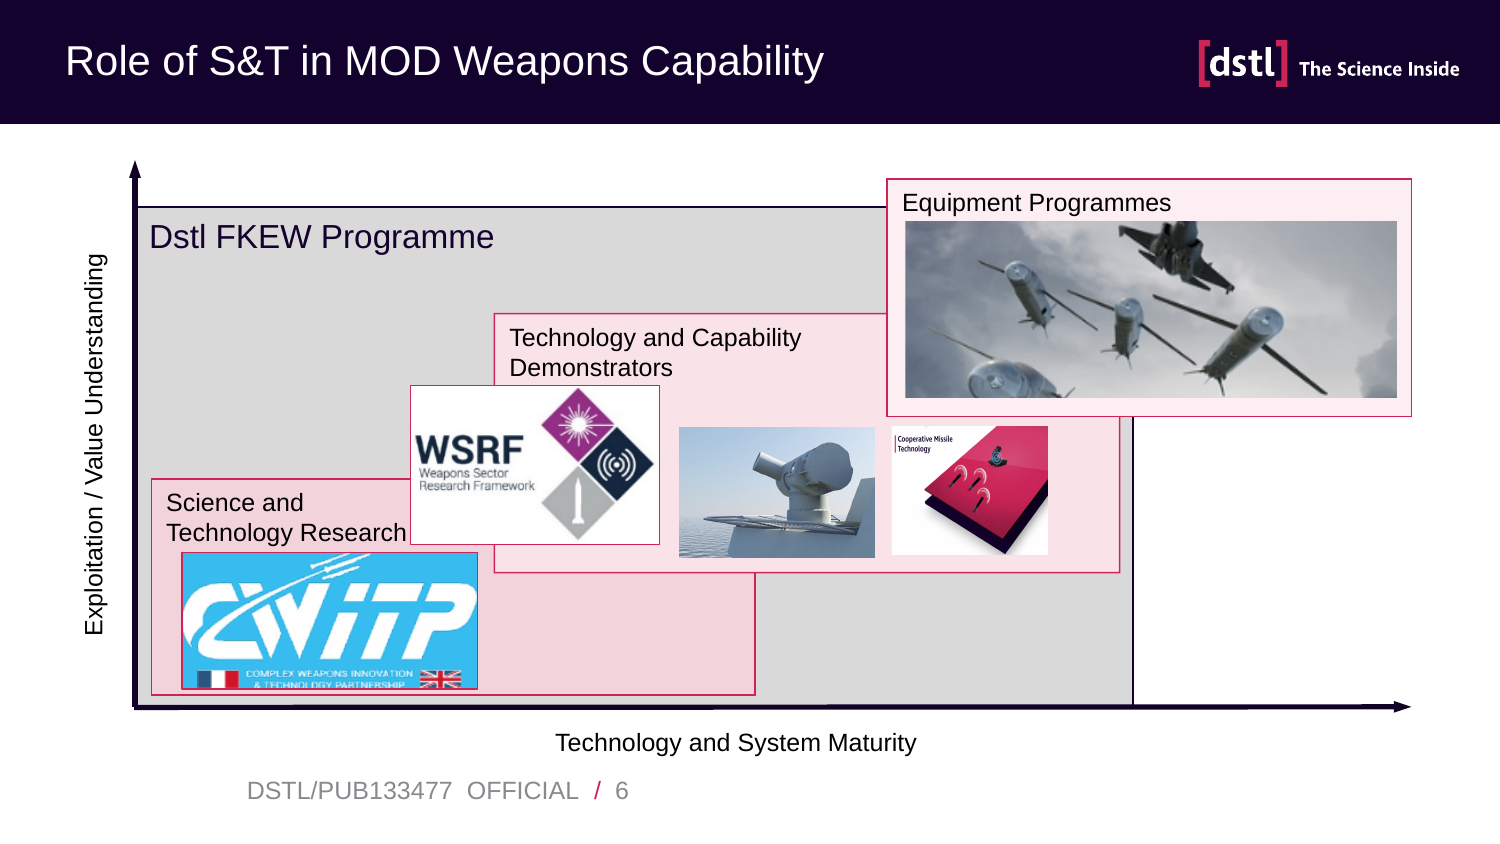

# Role of S&T in MOD Weapons Capability
Equipment Programmes
Dstl FKEW Programme
Technology and Capability
Demonstrators
Exploitation / Value Understanding
Science and
Technology Research
Technology and System Maturity
DSTL/PUB133477 OFFICIAL /